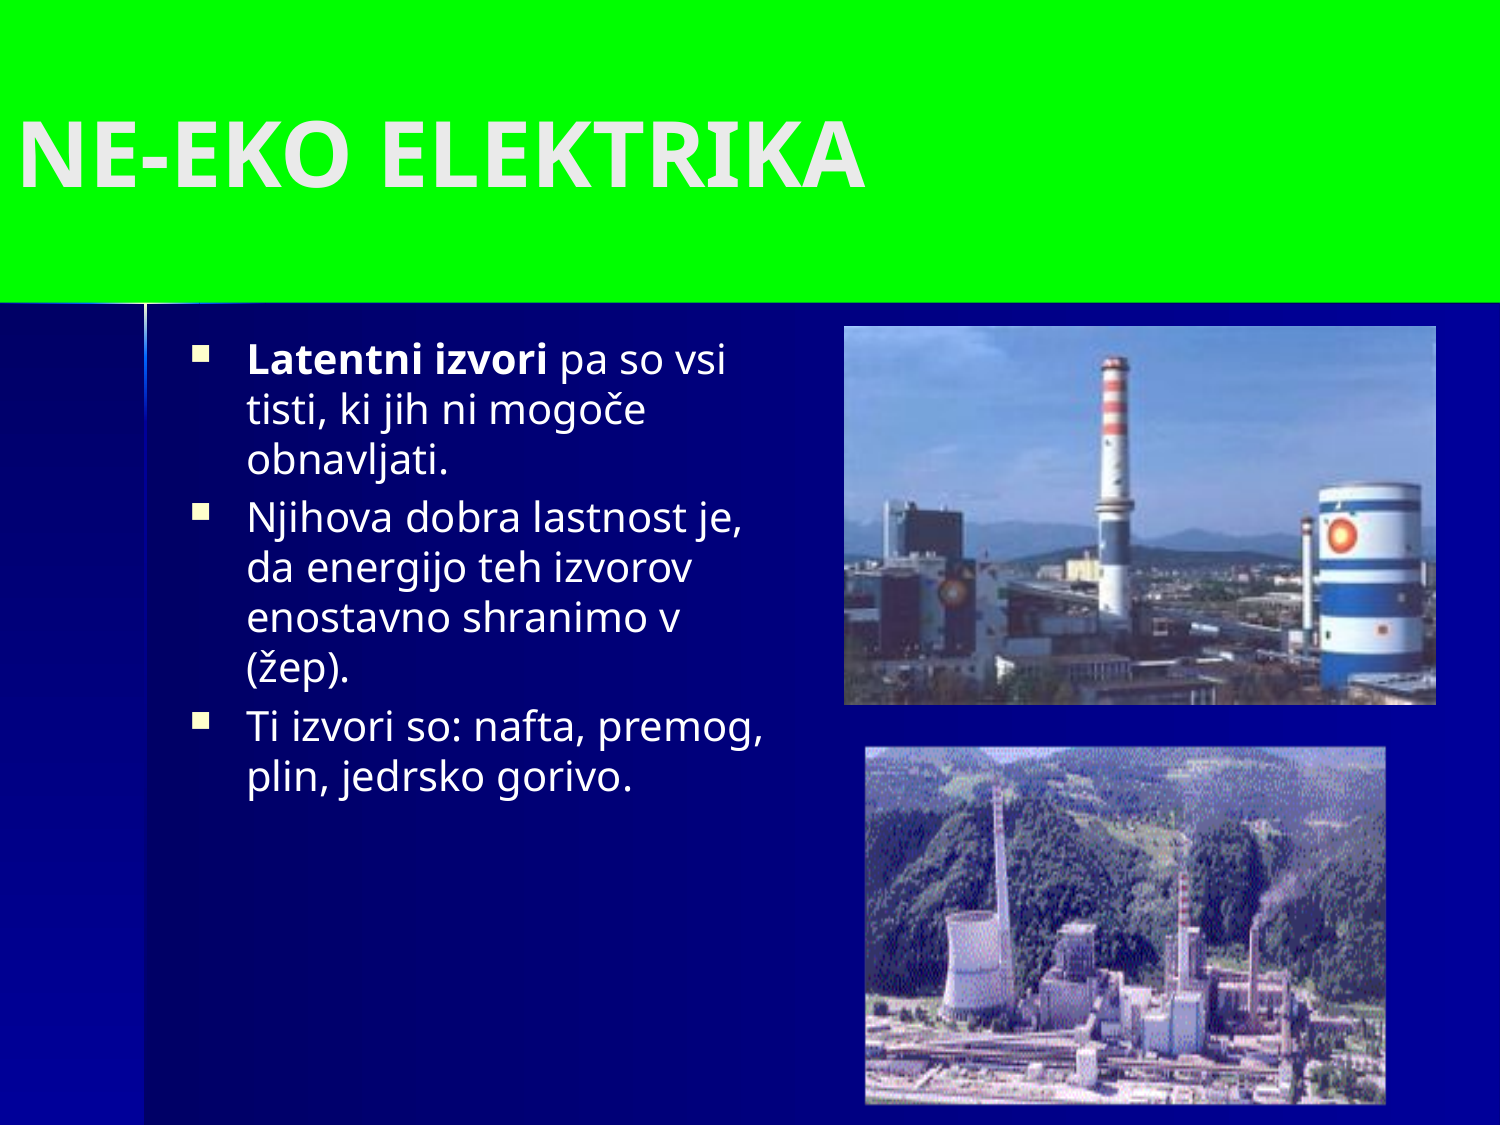

# NE-EKO ELEKTRIKA
Latentni izvori pa so vsi tisti, ki jih ni mogoče obnavljati.
Njihova dobra lastnost je, da energijo teh izvorov enostavno shranimo v (žep).
Ti izvori so: nafta, premog, plin, jedrsko gorivo.